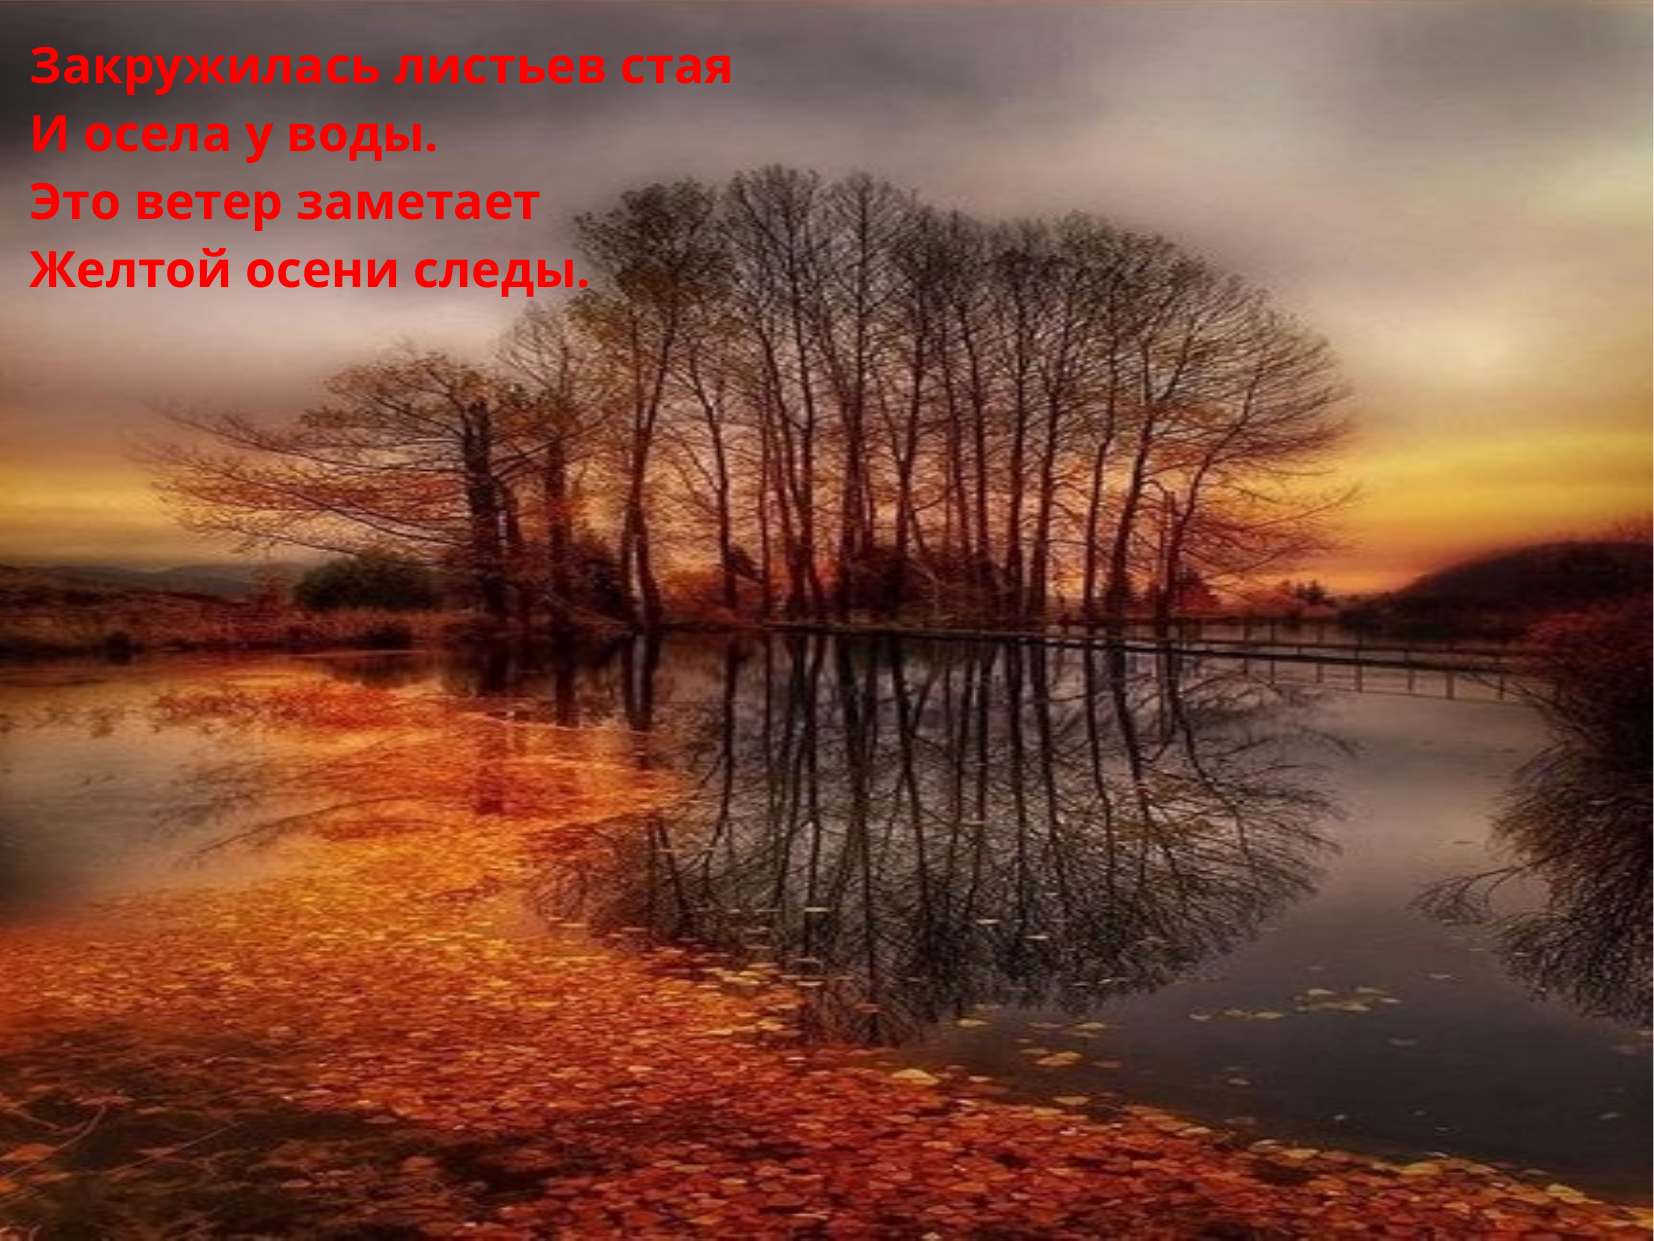

#
Закружилась листьев стая
И осела у воды.
Это ветер заметает
Желтой осени следы.